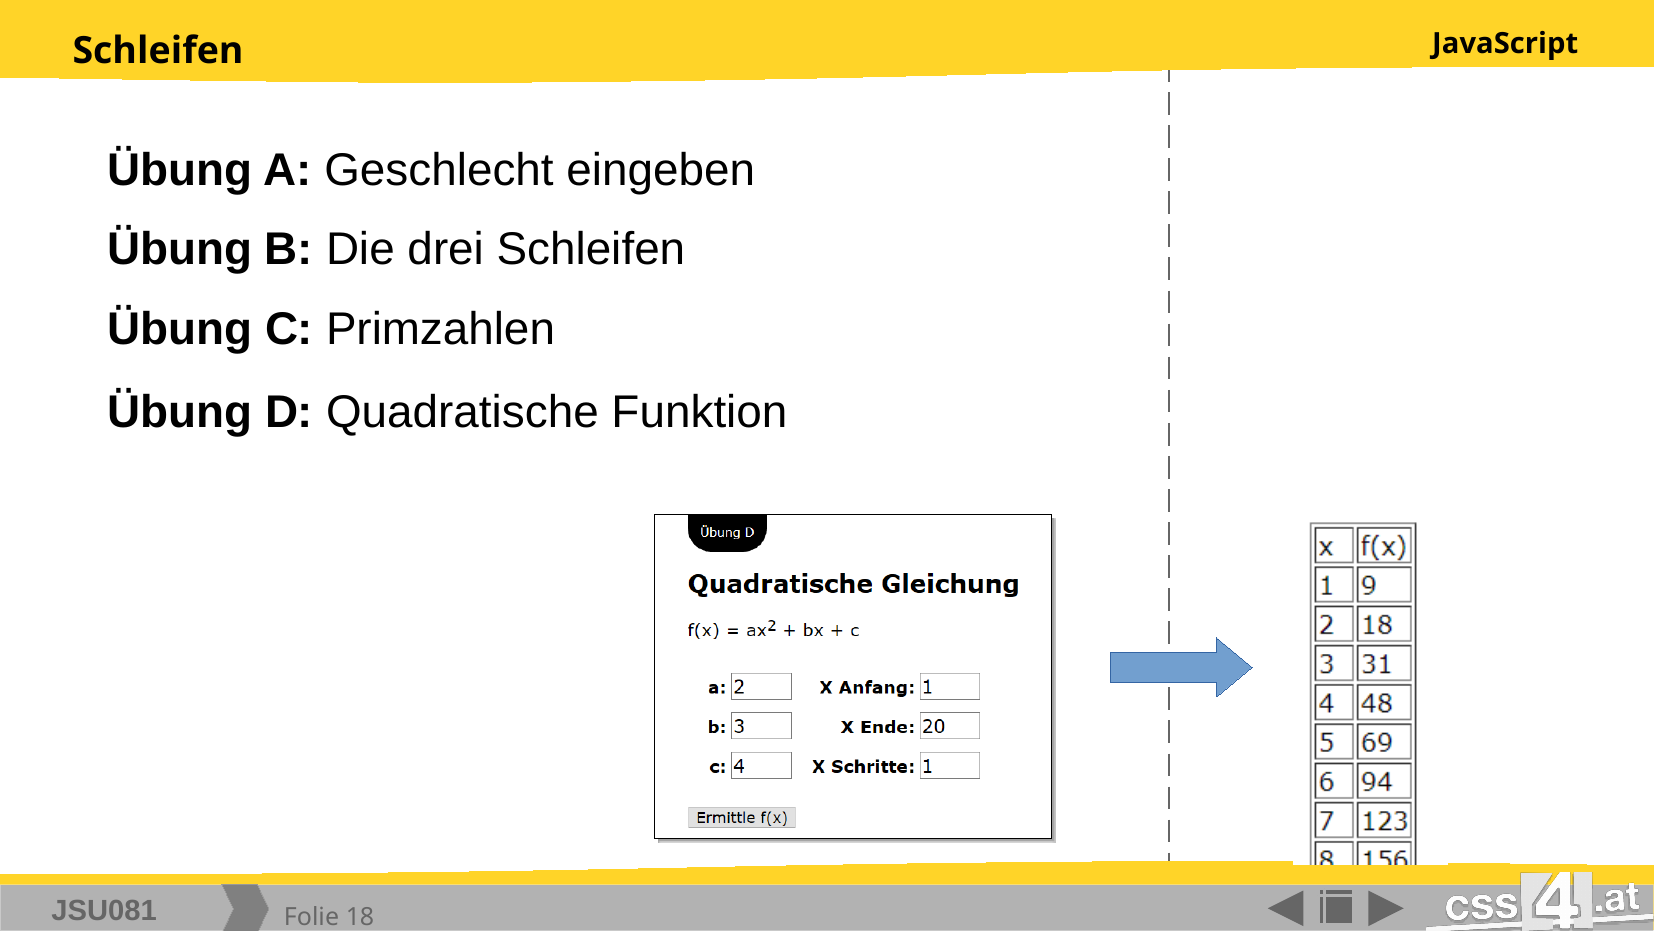

JavaScript
Schleifen
Übung A: Geschlecht eingeben
Übung B: Die drei Schleifen
Übung C: Primzahlen
Übung D: Quadratische Funktion
JSU081
Folie